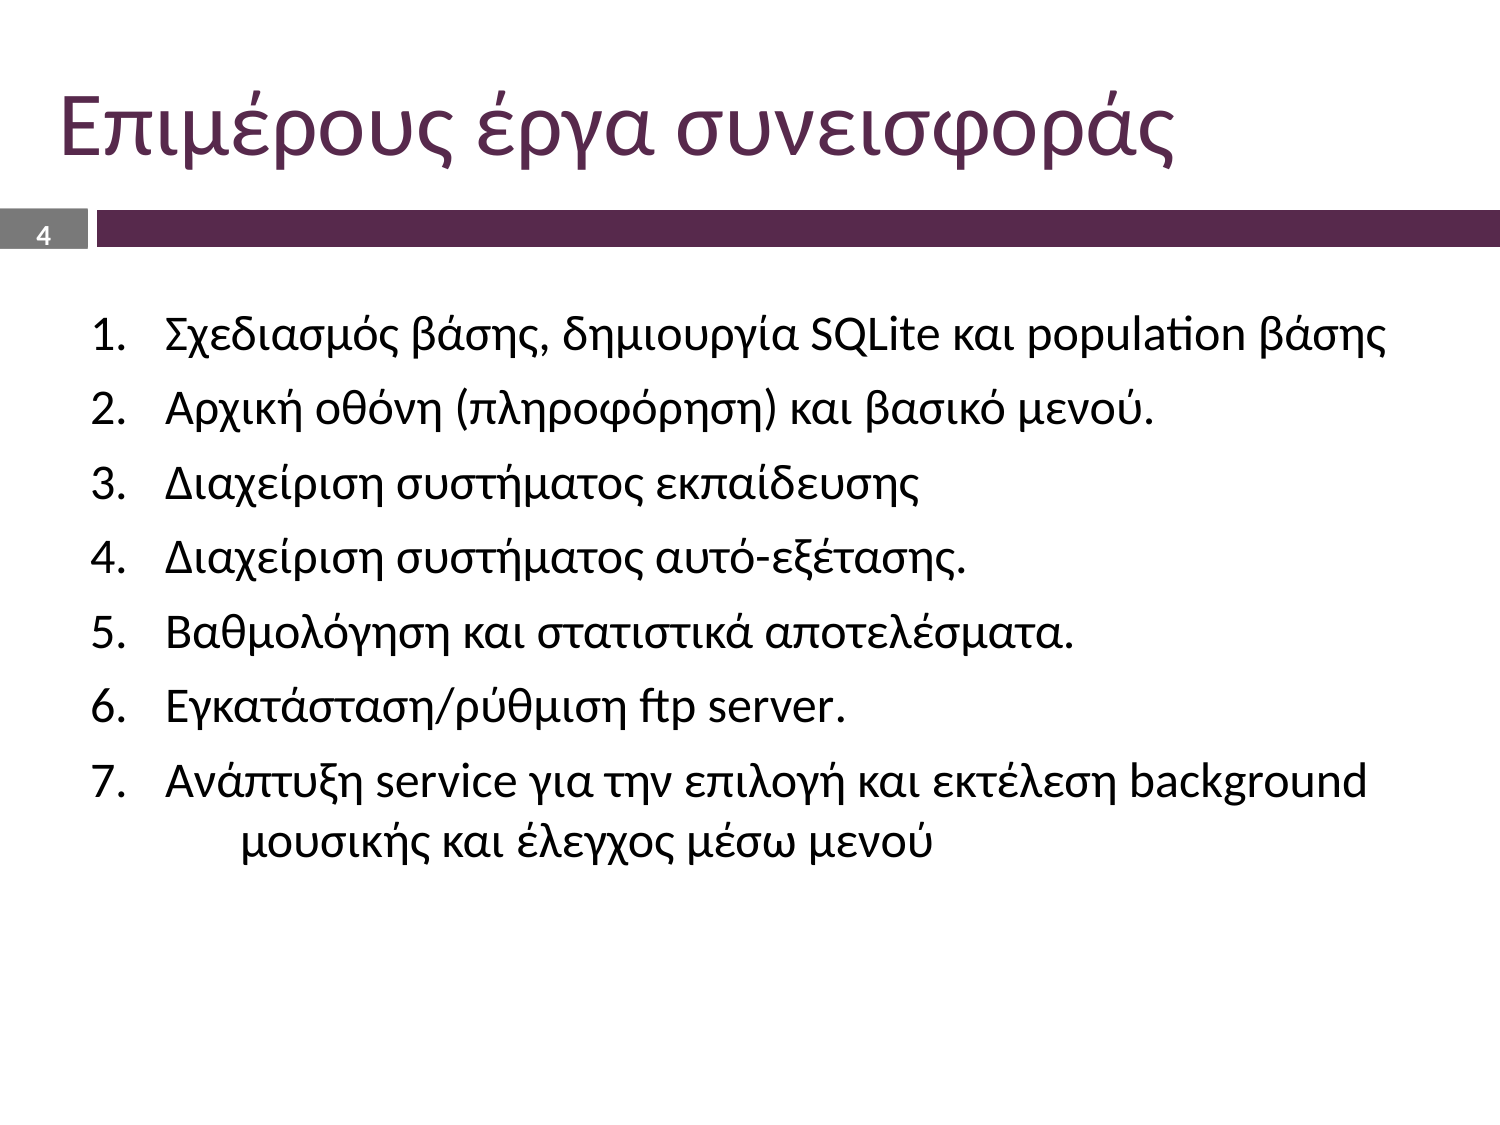

# Επιμέρους έργα συνεισφοράς
Σχεδιασμός βάσης, δημιουργία SQLite και population βάσης
Αρχική οθόνη (πληροφόρηση) και βασικό μενού.
Διαχείριση συστήματος εκπαίδευσης
Διαχείριση συστήματος αυτό-εξέτασης.
Βαθμολόγηση και στατιστικά αποτελέσματα.
Εγκατάσταση/ρύθμιση ftp server.
Ανάπτυξη service για την επιλογή και εκτέλεση background μουσικής και έλεγχος μέσω μενού